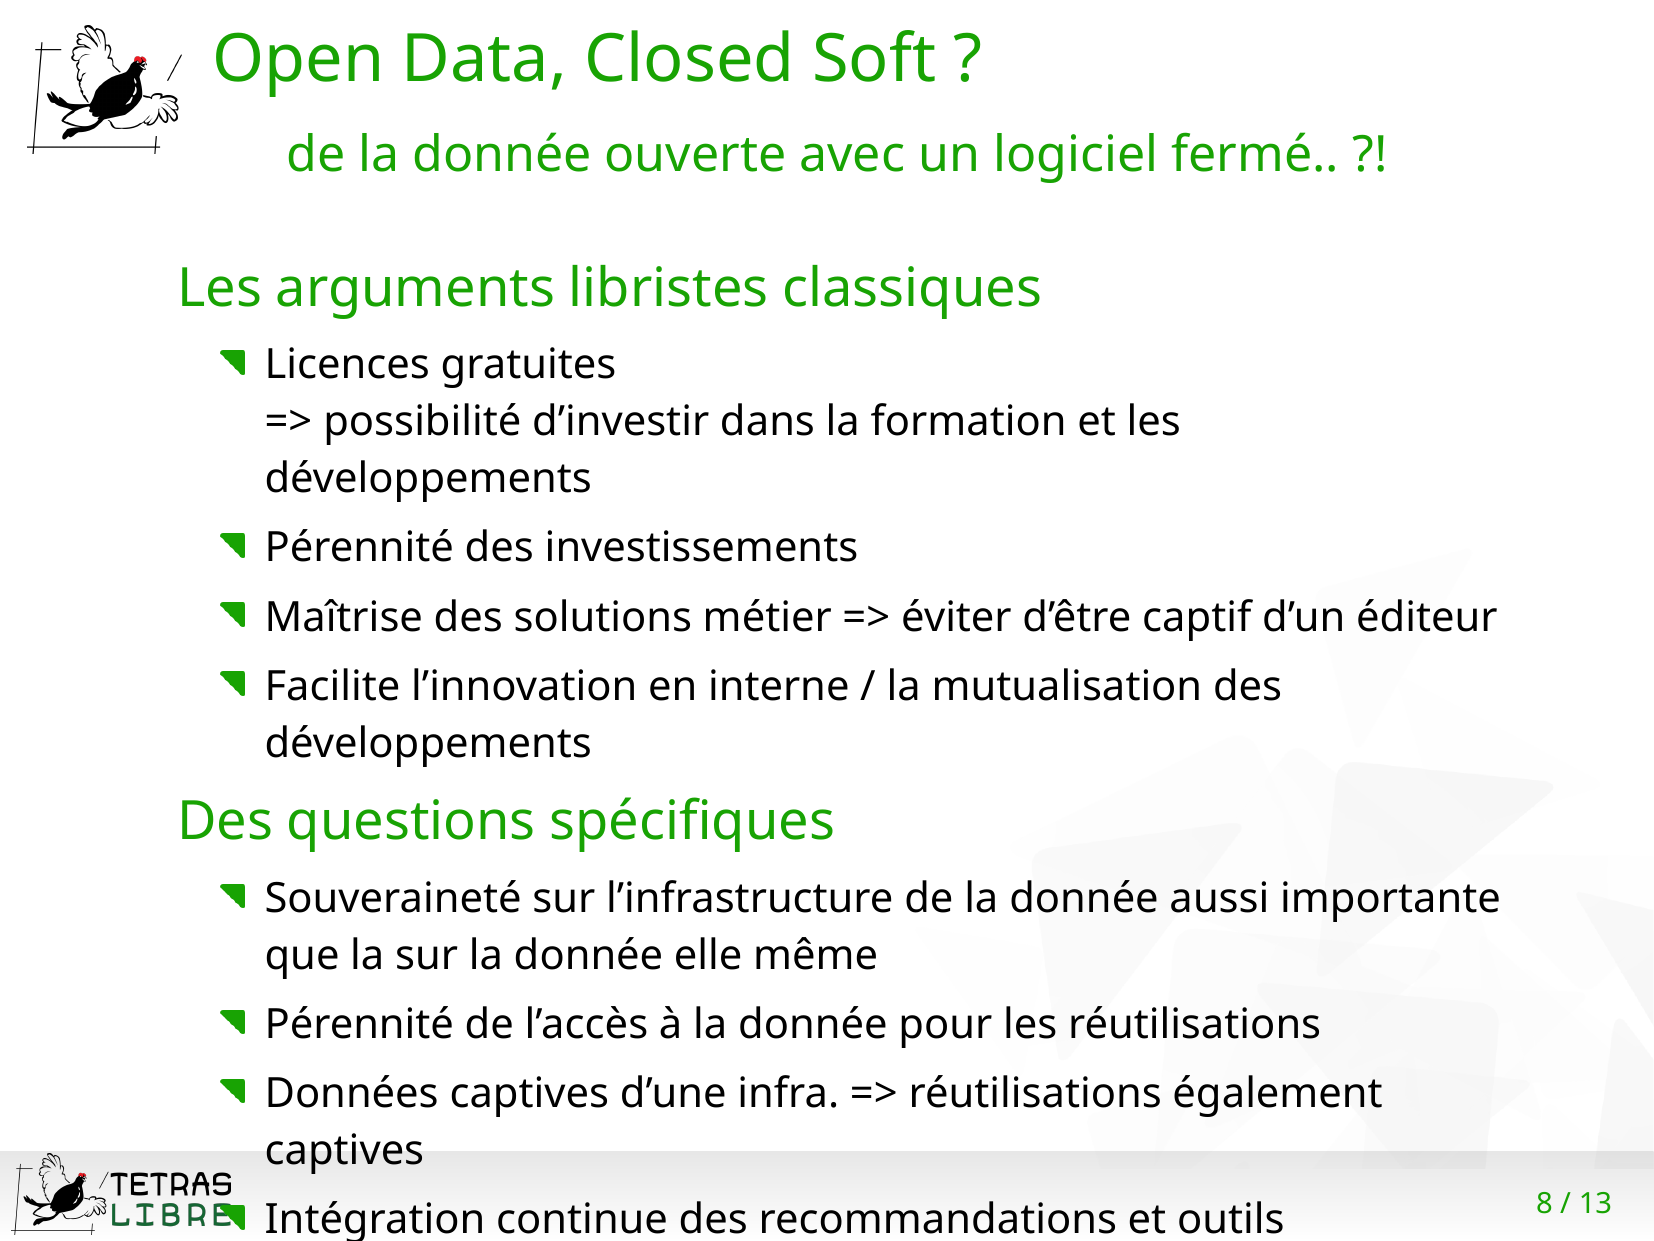

# Open Data, Closed Soft ? de la donnée ouverte avec un logiciel fermé.. ?!
Les arguments libristes classiques
Licences gratuites
=> possibilité d’investir dans la formation et les développements
Pérennité des investissements
Maîtrise des solutions métier => éviter d’être captif d’un éditeur
Facilite l’innovation en interne / la mutualisation des développements
Des questions spécifiques
Souveraineté sur l’infrastructure de la donnée aussi importante que la sur la donnée elle même
Pérennité de l’accès à la donnée pour les réutilisations
Données captives d’une infra. => réutilisations également captives
Intégration continue des recommandations et outils mutualisés